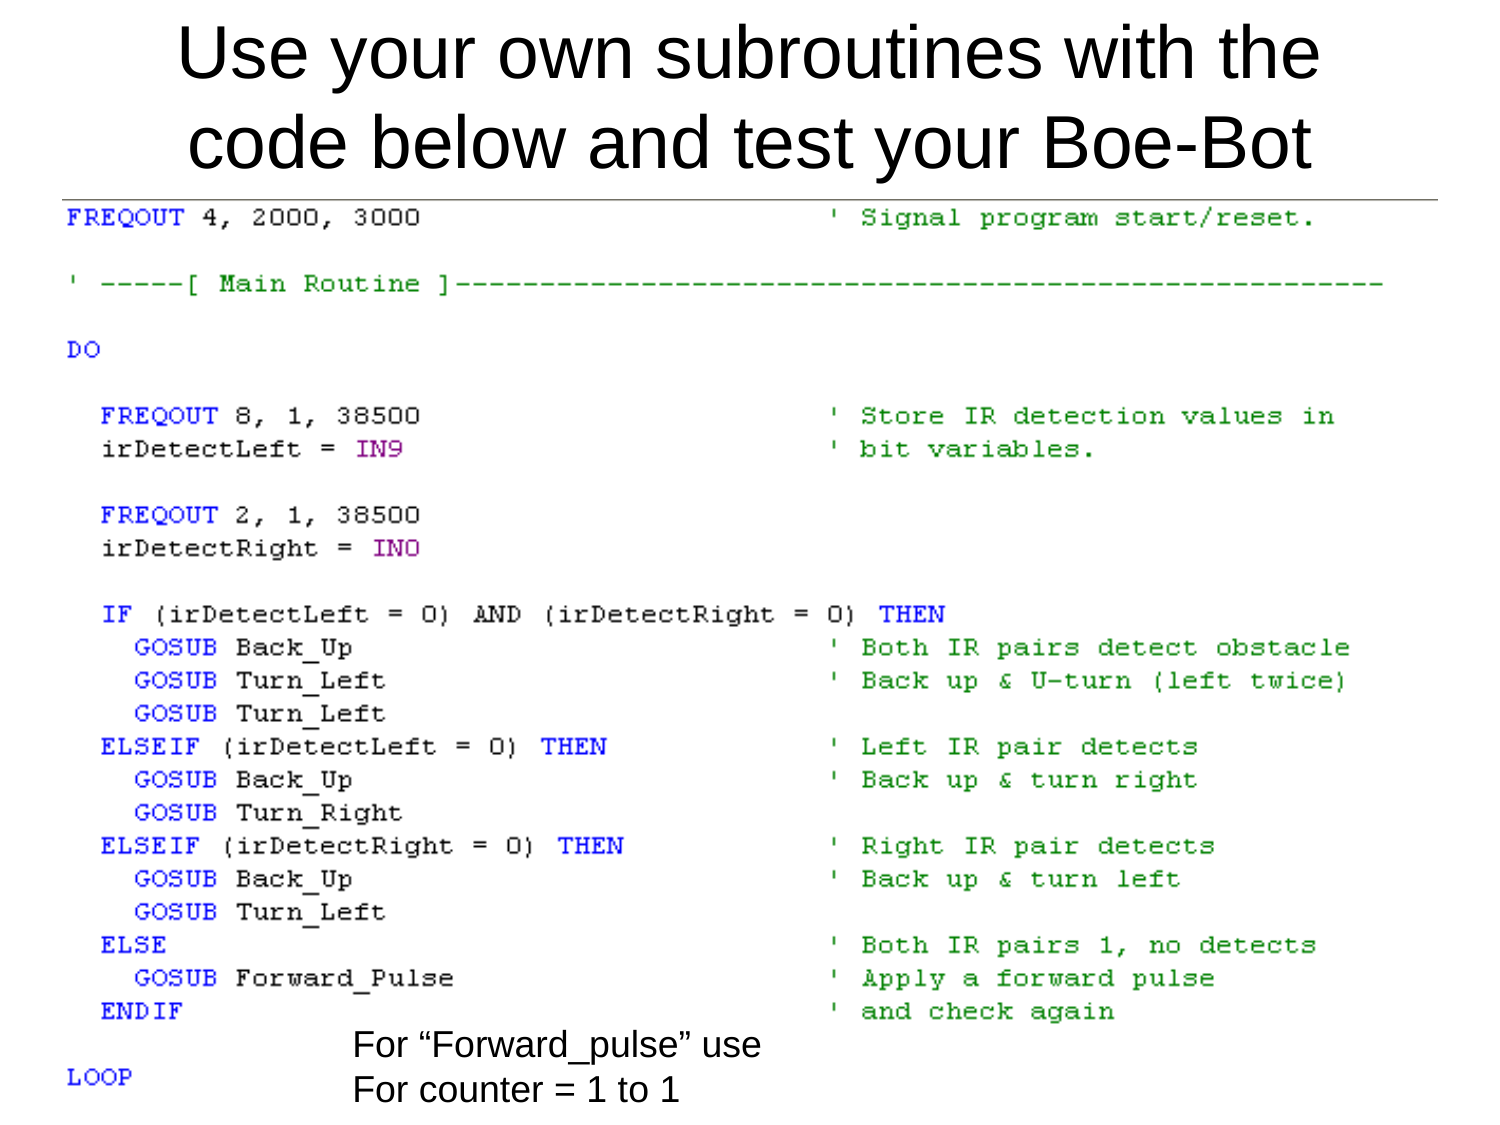

# Use your own subroutines with the code below and test your Boe-Bot
For “Forward_pulse” use For counter = 1 to 1